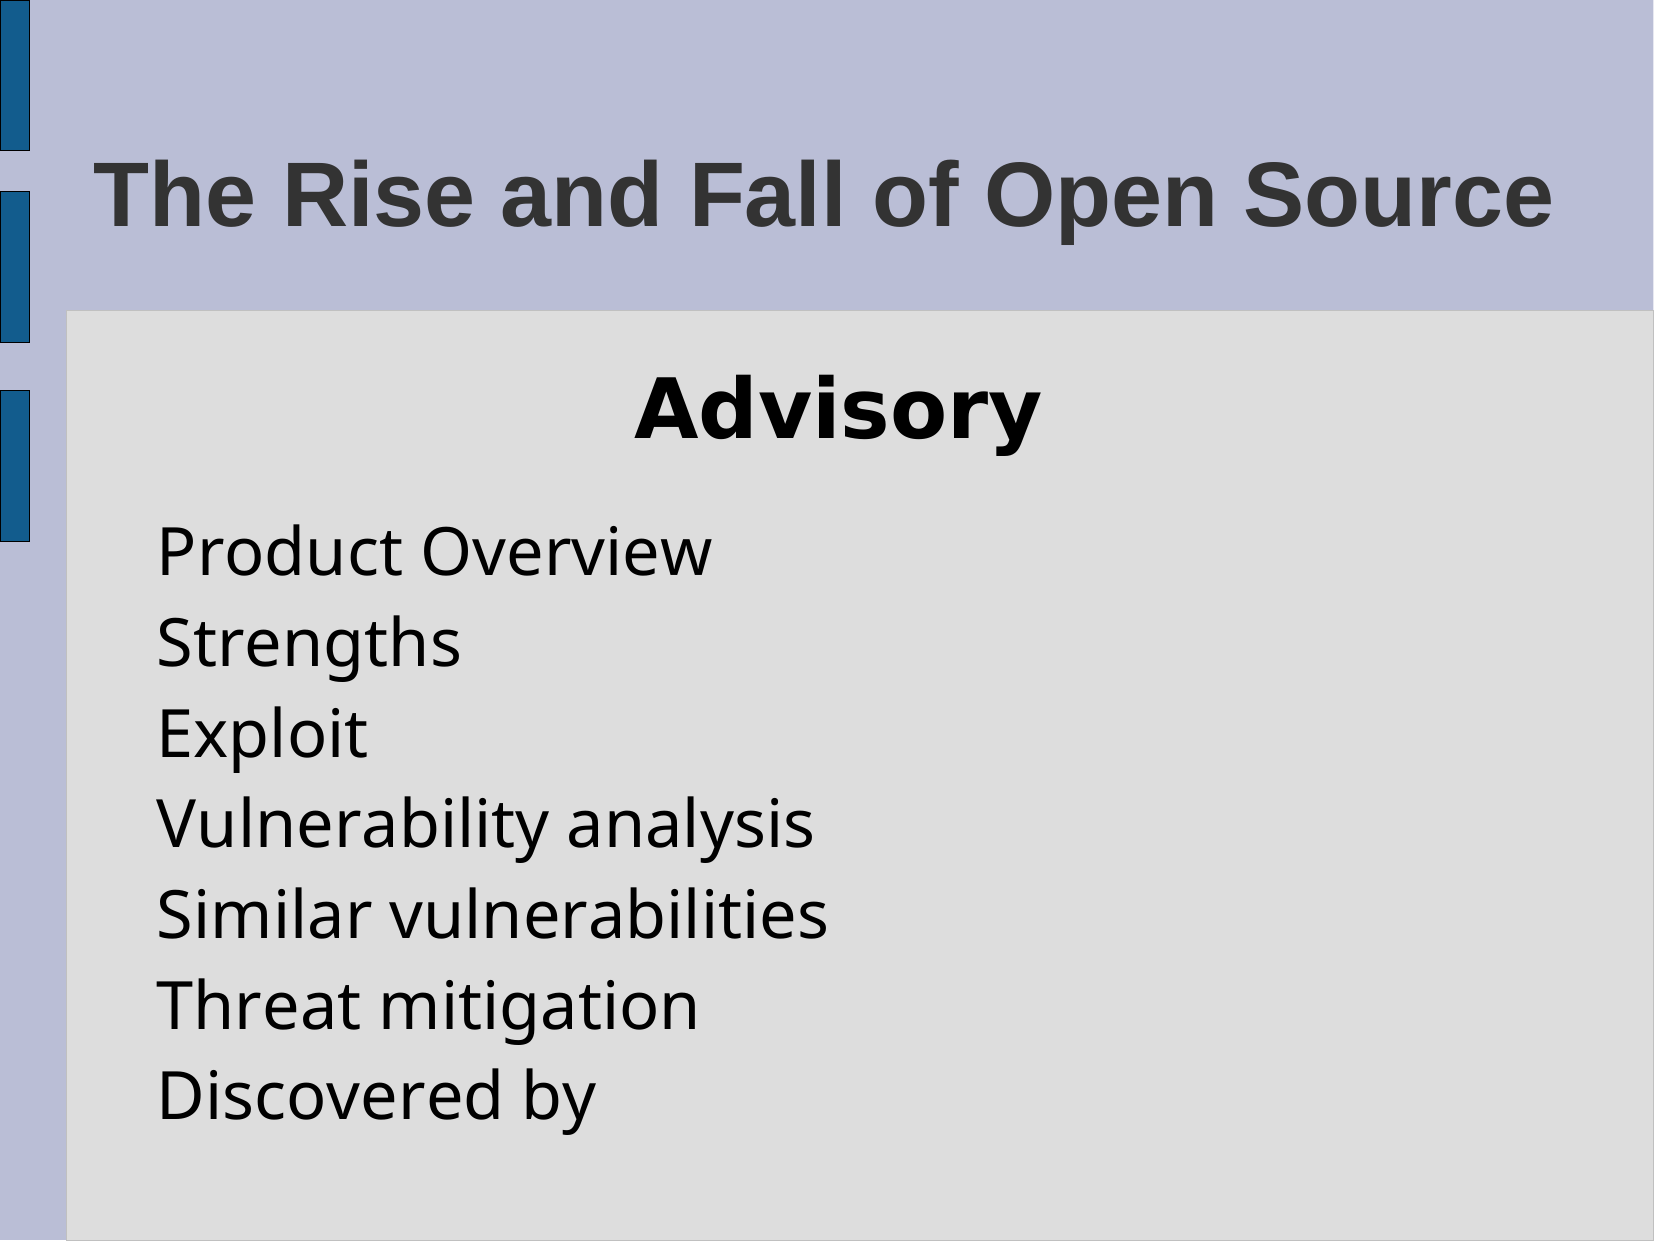

# The Rise and Fall of Open Source
Advisory
Product Overview
Strengths
Exploit
Vulnerability analysis
Similar vulnerabilities
Threat mitigation
Discovered by